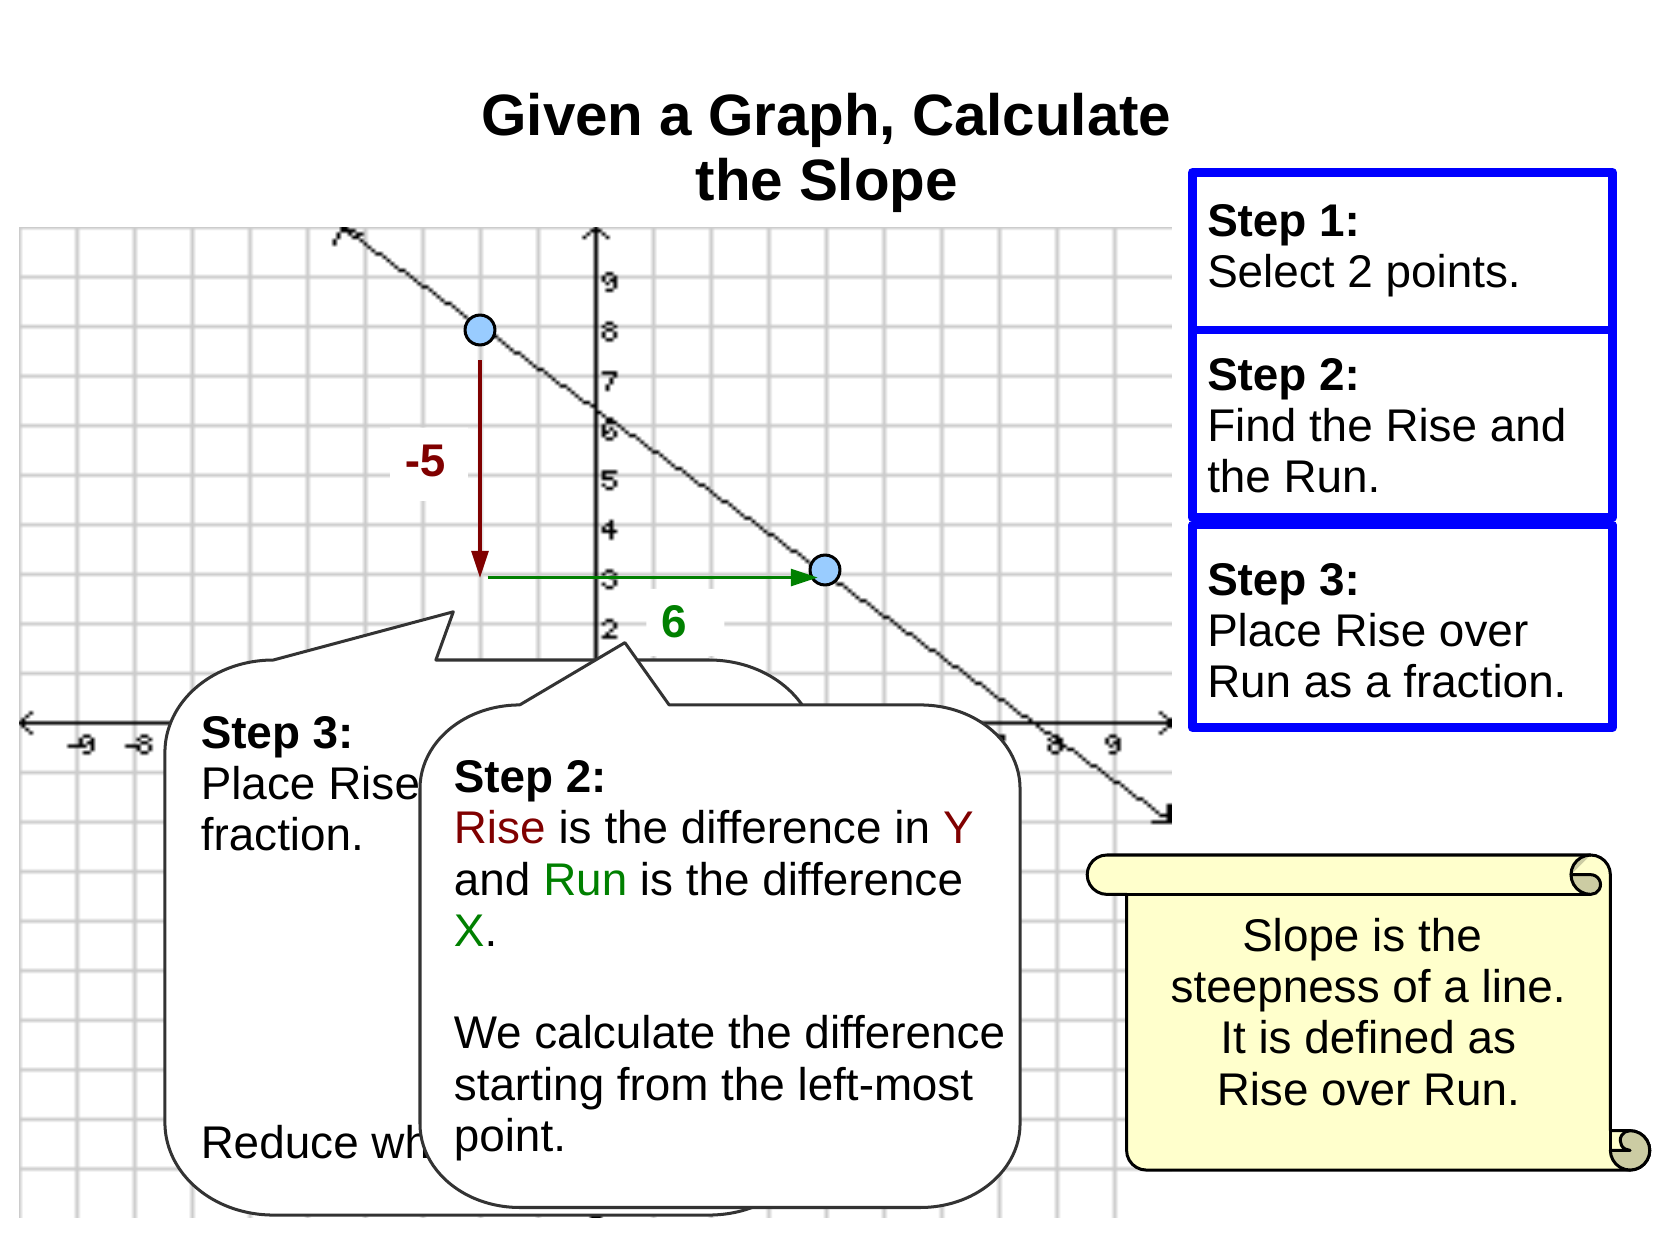

Given a Graph, Calculate the Slope
Step 1:
Select 2 points.
Step 2:
Find the Rise and
the Run.
Step 3:
Place Rise over
Run as a fraction.
-5
6
Step 3:
Place Rise over Run as a
fraction.
Reduce when possible.
Step 2:
Rise is the difference in Y
and Run is the difference
X.
We calculate the difference
starting from the left-most
point.
Slope is the
steepness of a line.
It is defined as
Rise over Run.